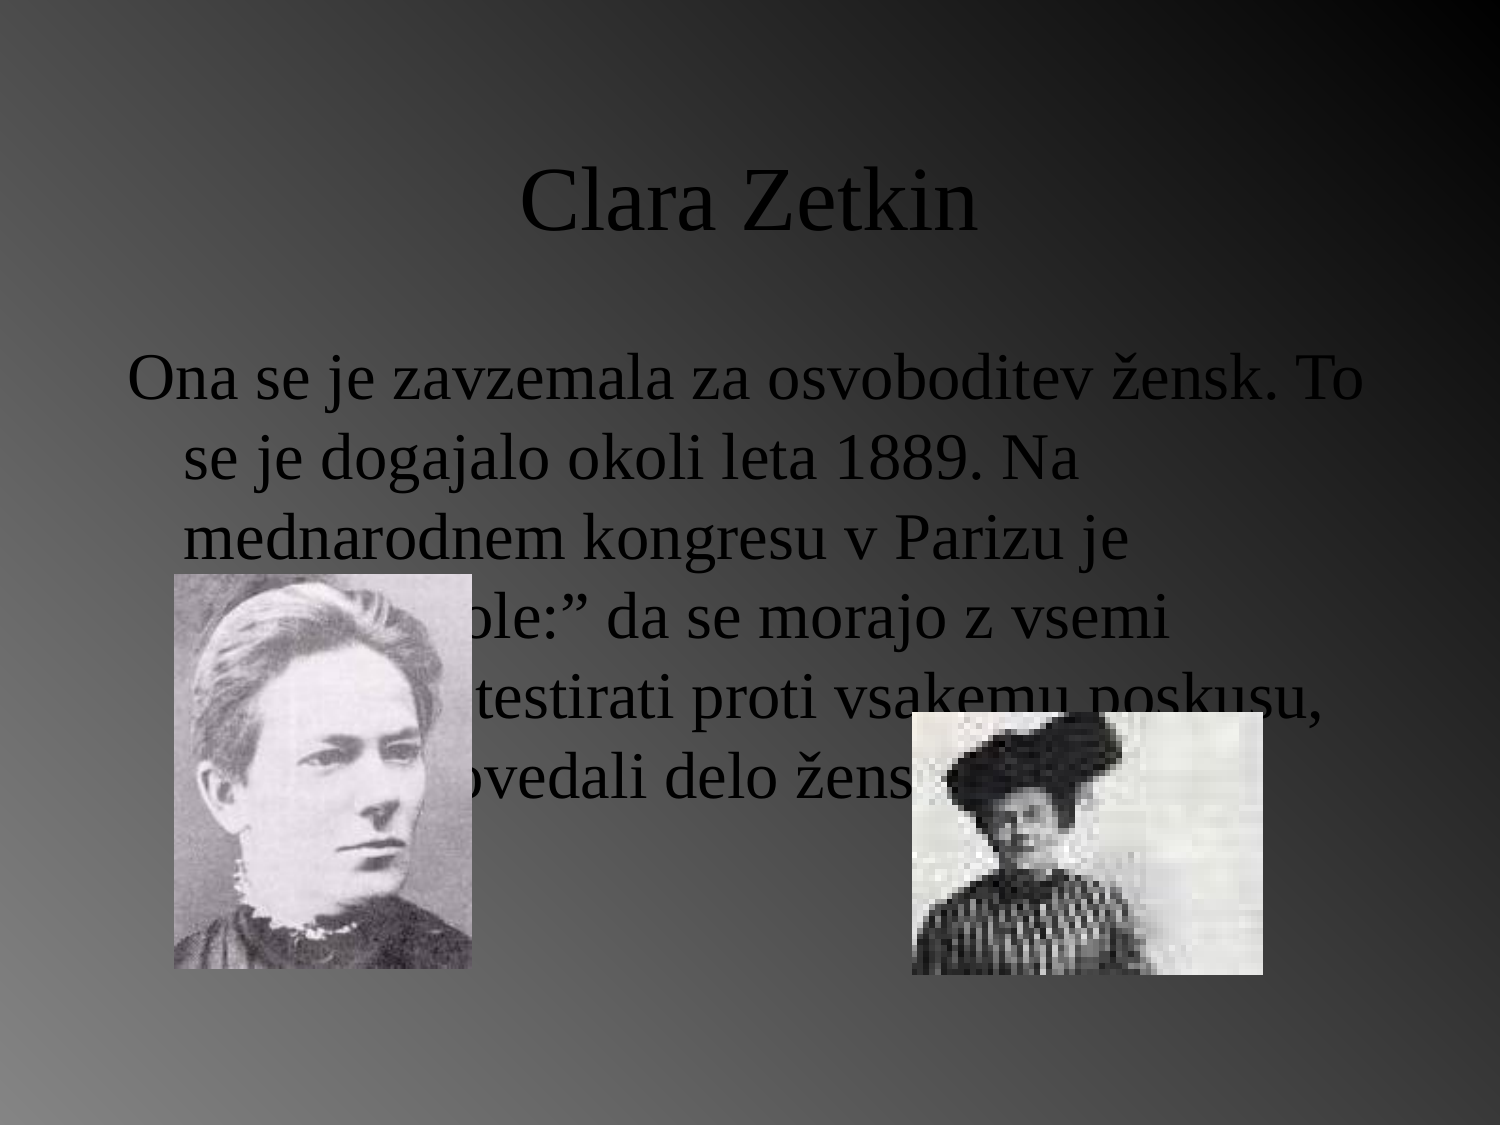

# Clara Zetkin
Ona se je zavzemala za osvoboditev žensk. To se je dogajalo okoli leta 1889. Na mednarodnem kongresu v Parizu je povedala tole:” da se morajo z vsemi močmi protestirati proti vsakemu poskusu, da bi prepovedali delo žensk.”